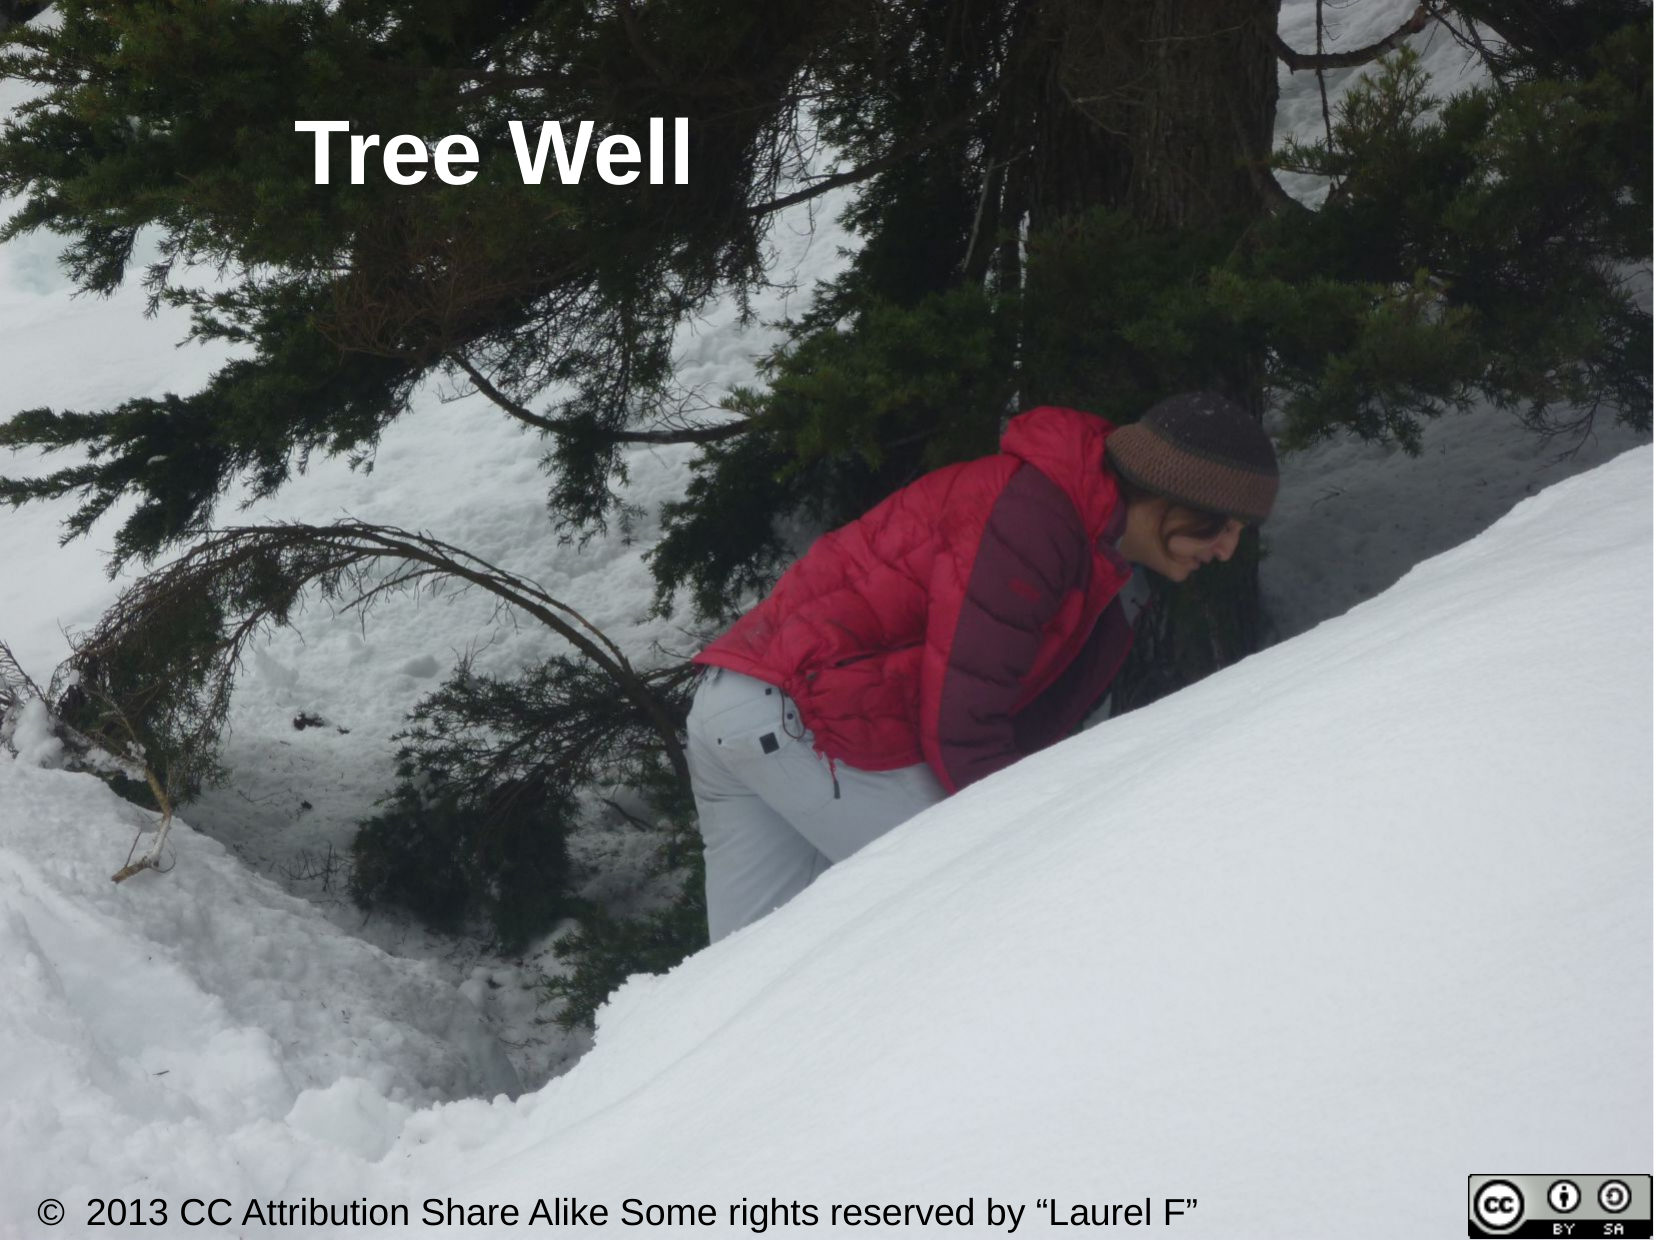

# Tree Well
© 2013 CC Attribution Share Alike Some rights reserved by “Laurel F”